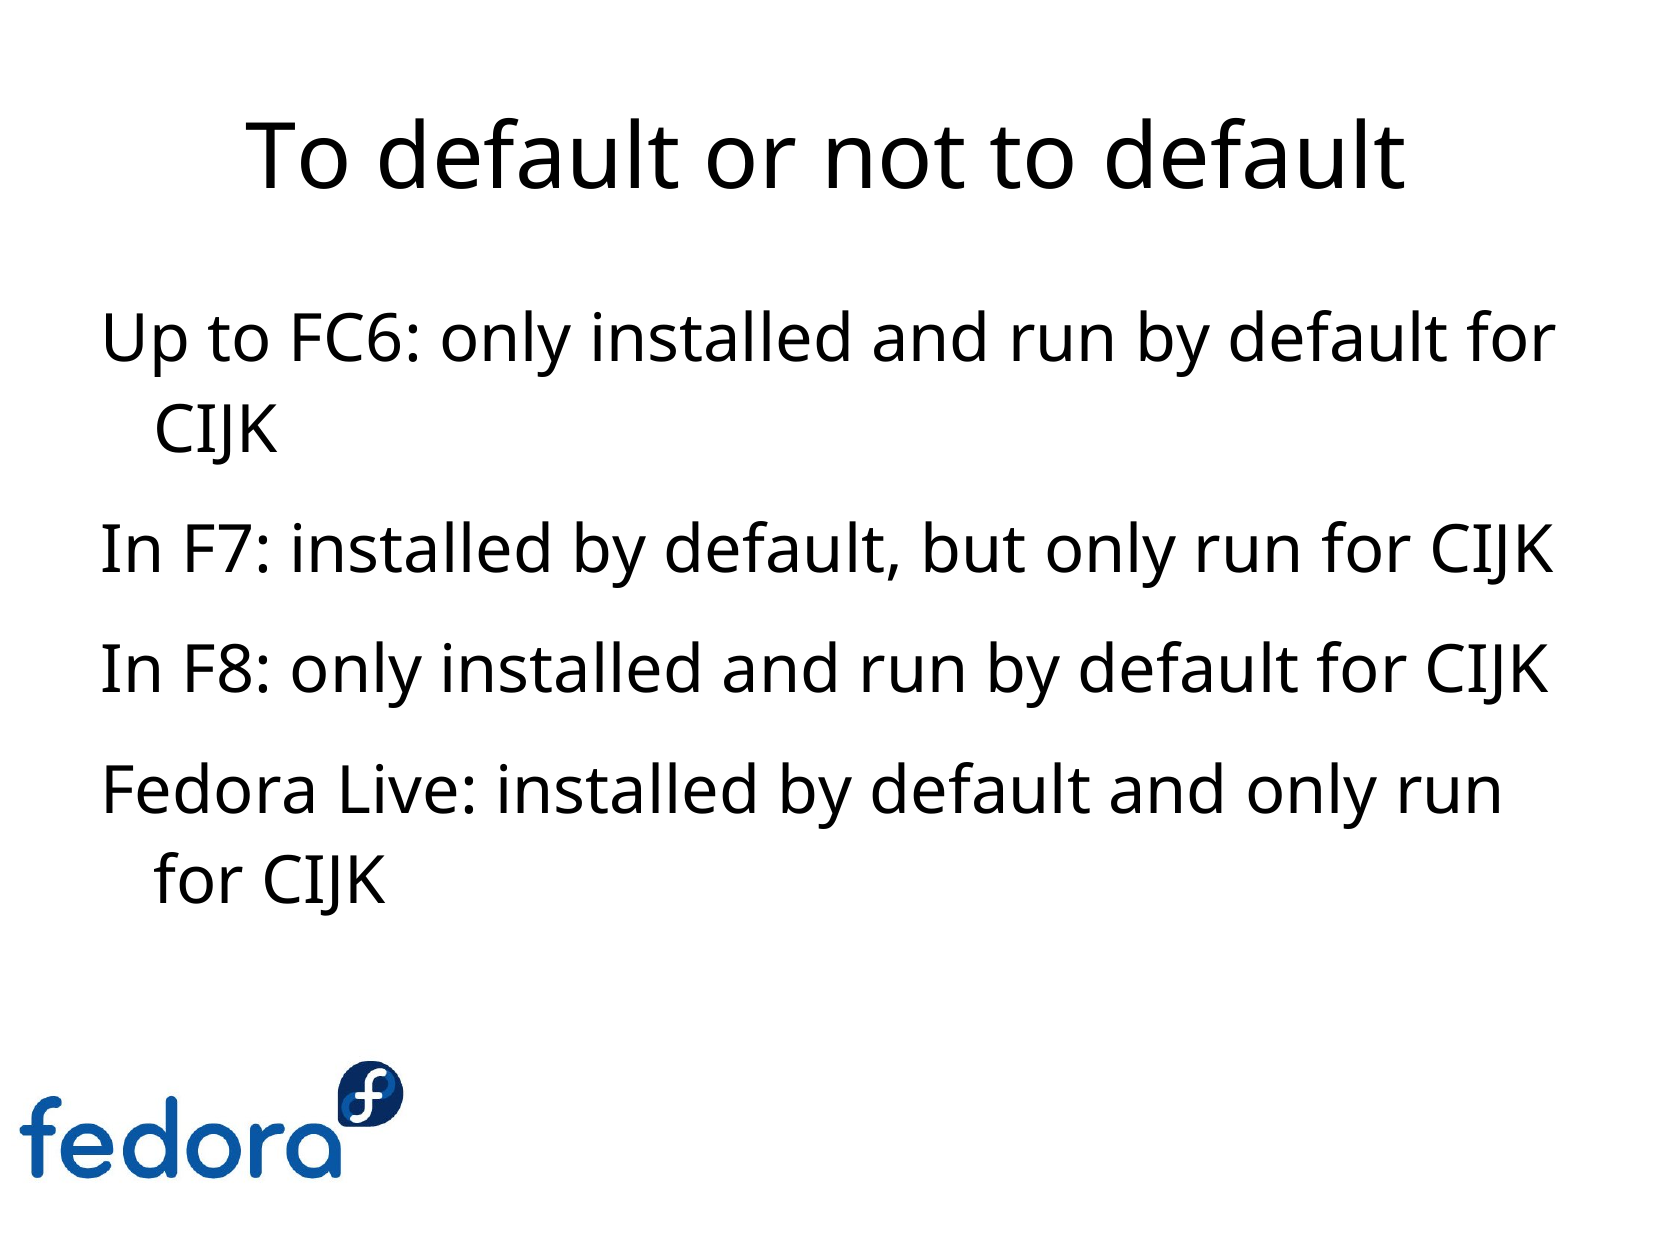

# To default or not to default
Up to FC6: only installed and run by default for CIJK
In F7: installed by default, but only run for CIJK
In F8: only installed and run by default for CIJK
Fedora Live: installed by default and only run for CIJK